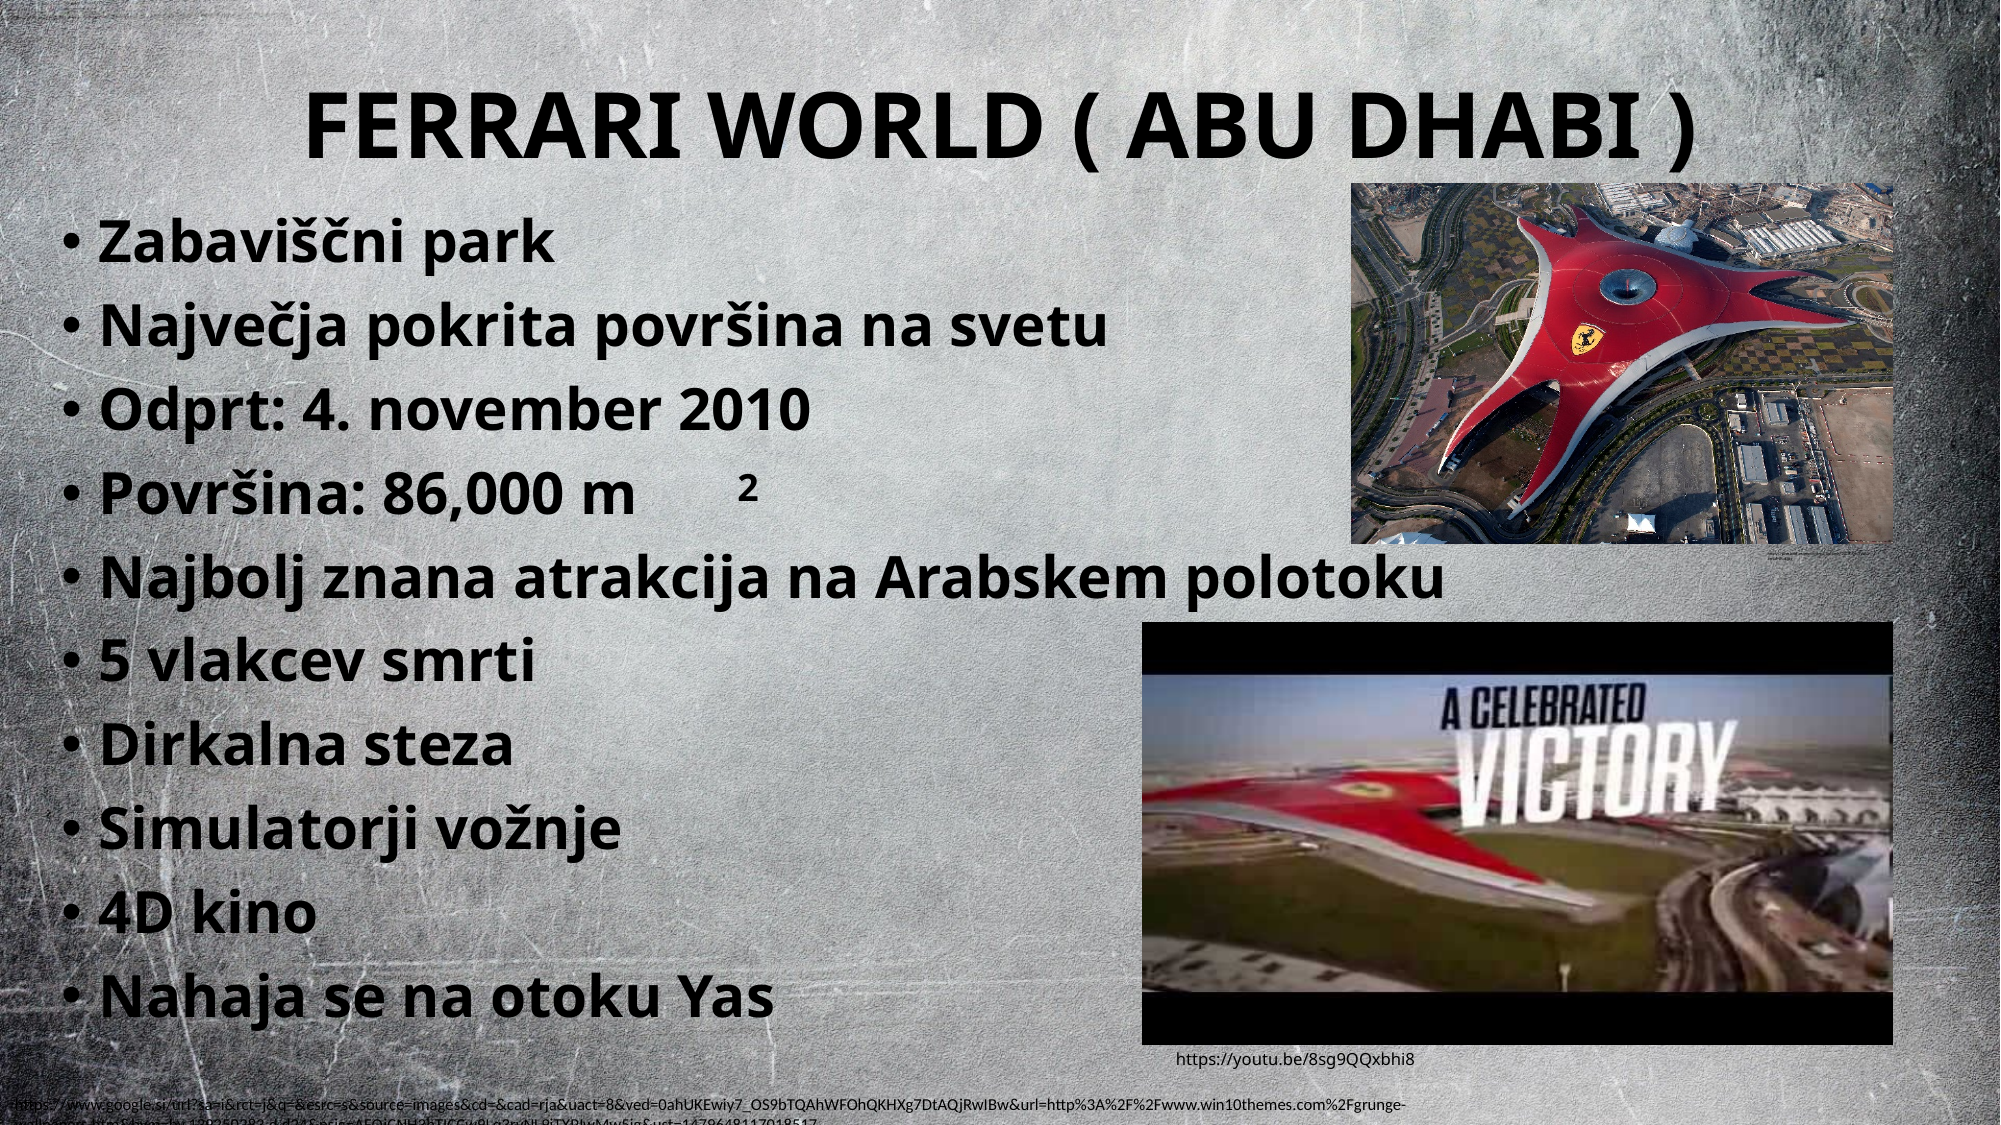

FERRARI WORLD ( ABU DHABI )
# Zabaviščni park
Največja pokrita površina na svetu
Odprt: 4. november 2010
Površina: 86,000 m
Najbolj znana atrakcija na Arabskem polotoku
5 vlakcev smrti
Dirkalna steza
Simulatorji vožnje
4D kino
Nahaja se na otoku Yas
2
https://yasisland.ae/wp-content/uploads/2016/09/FWAD-aerial-shot.jpg
https://youtu.be/8sg9QQxbhi8
https://www.google.si/url?sa=i&rct=j&q=&esrc=s&source=images&cd=&cad=rja&uact=8&ved=0ahUKEwiy7_OS9bTQAhWFOhQKHXg7DtAQjRwIBw&url=http%3A%2F%2Fwww.win10themes.com%2Fgrunge-wallpapers.htm&bvm=bv.139250283,d.d24&psig=AFQjCNH3hTICCw9Lq3rvNL9iTXPJwMw5ig&ust=1479648117018517